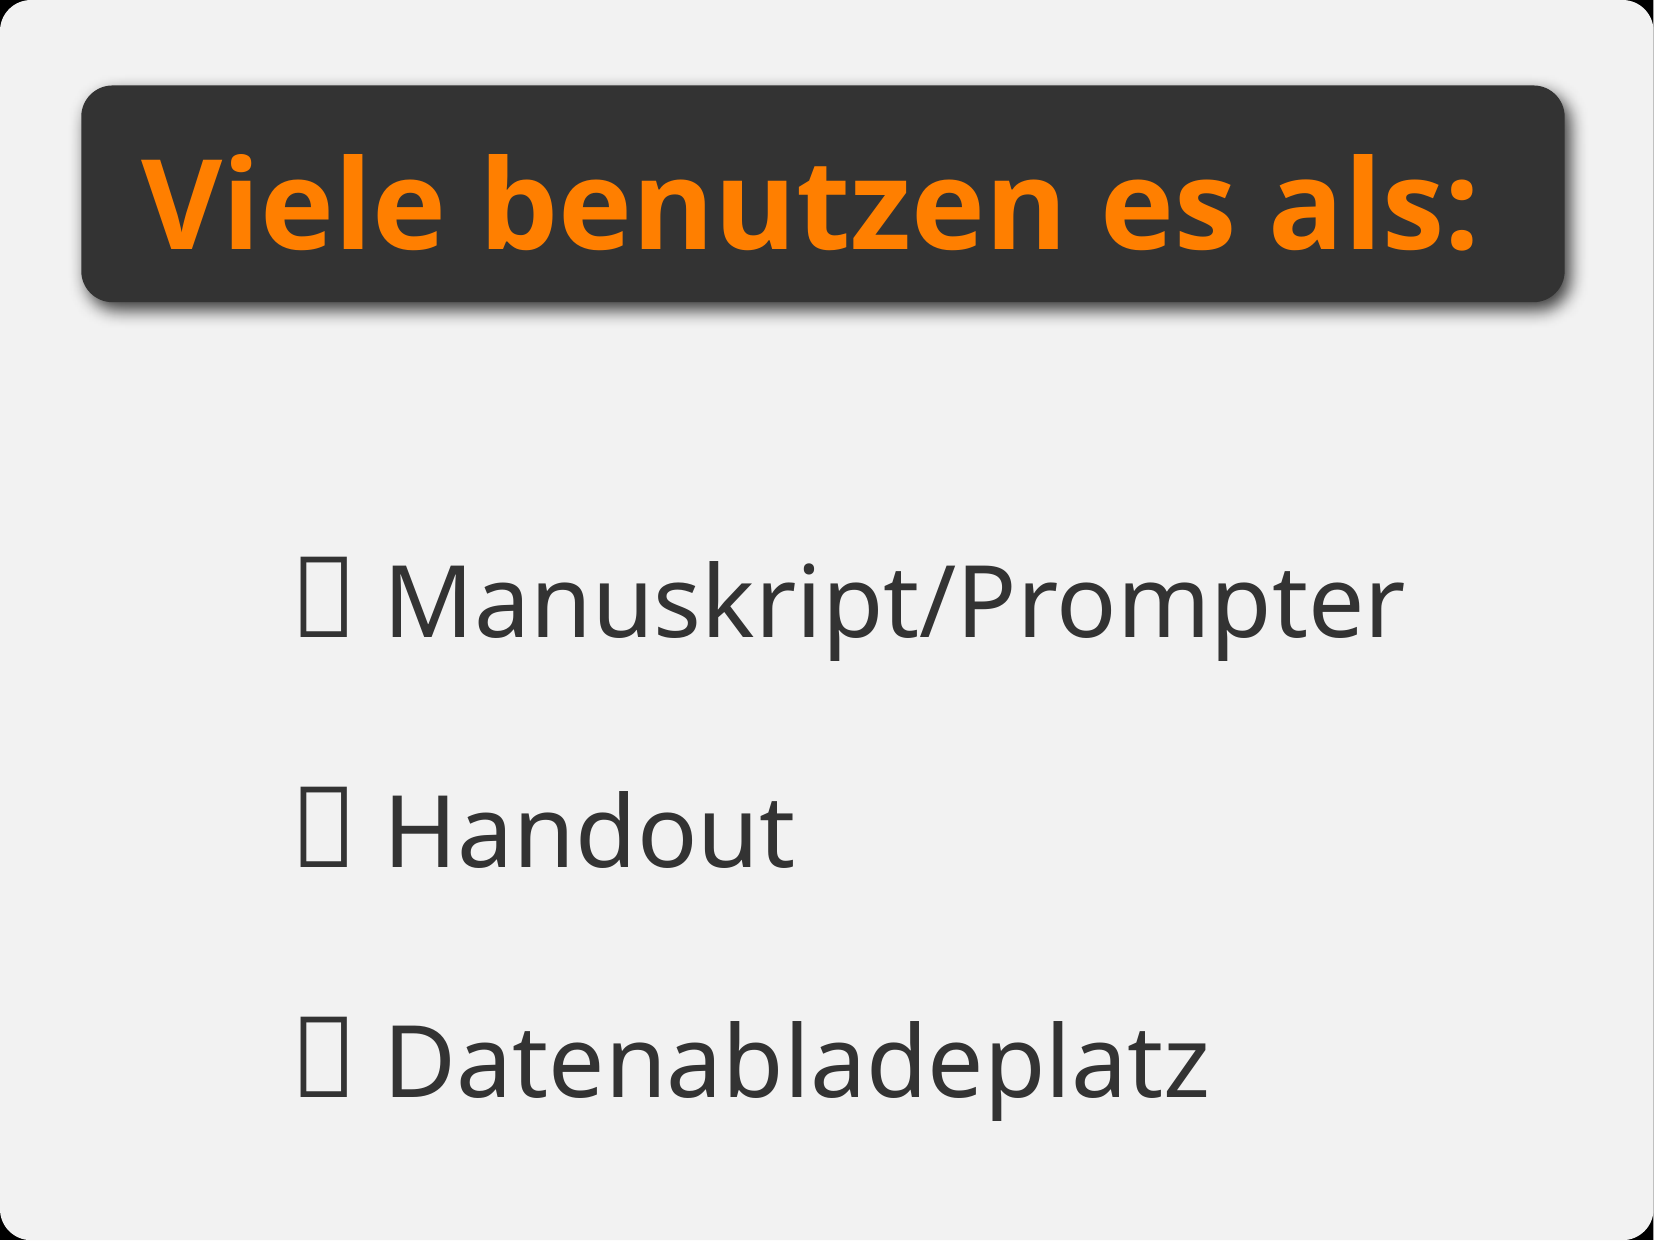

Viele benutzen es als:
 Manuskript/Prompter
 Handout
 Datenabladeplatz